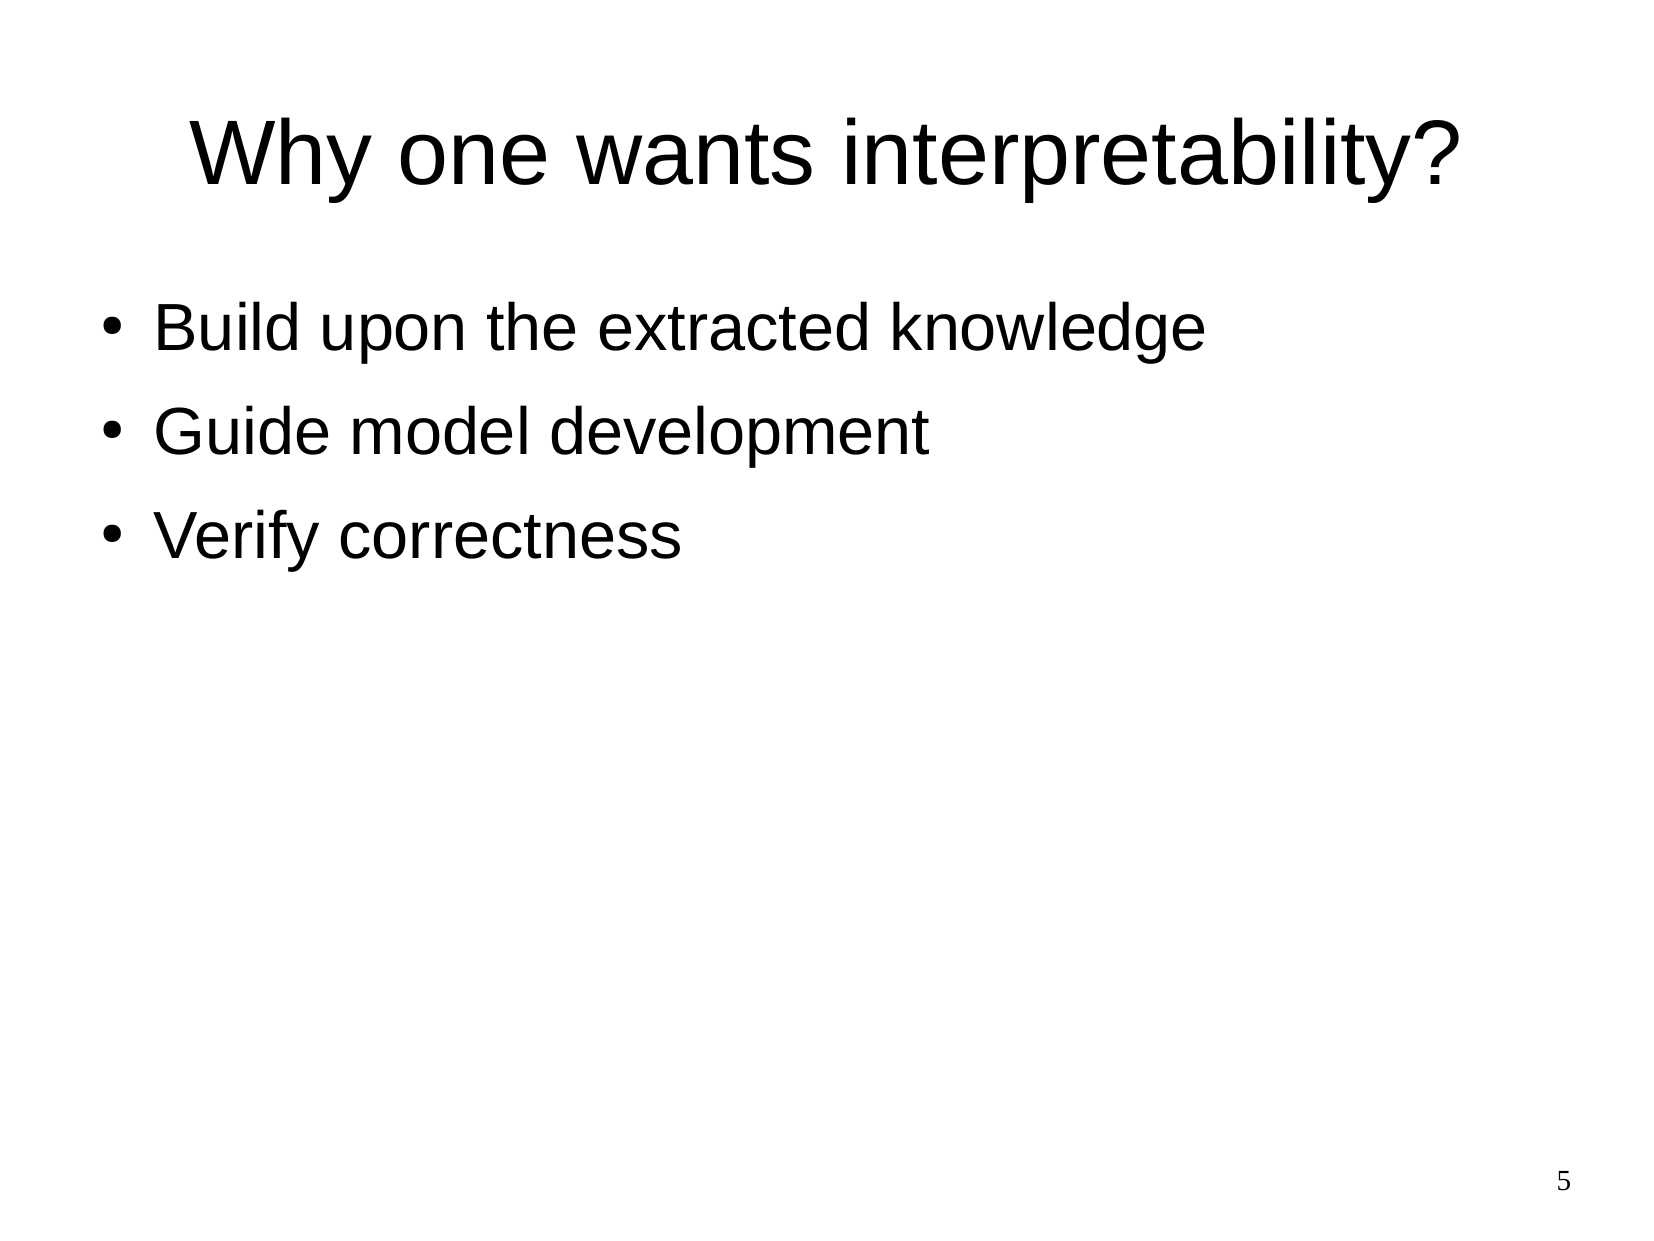

# Why one wants interpretability?
Build upon the extracted knowledge
Guide model development
Verify correctness
5